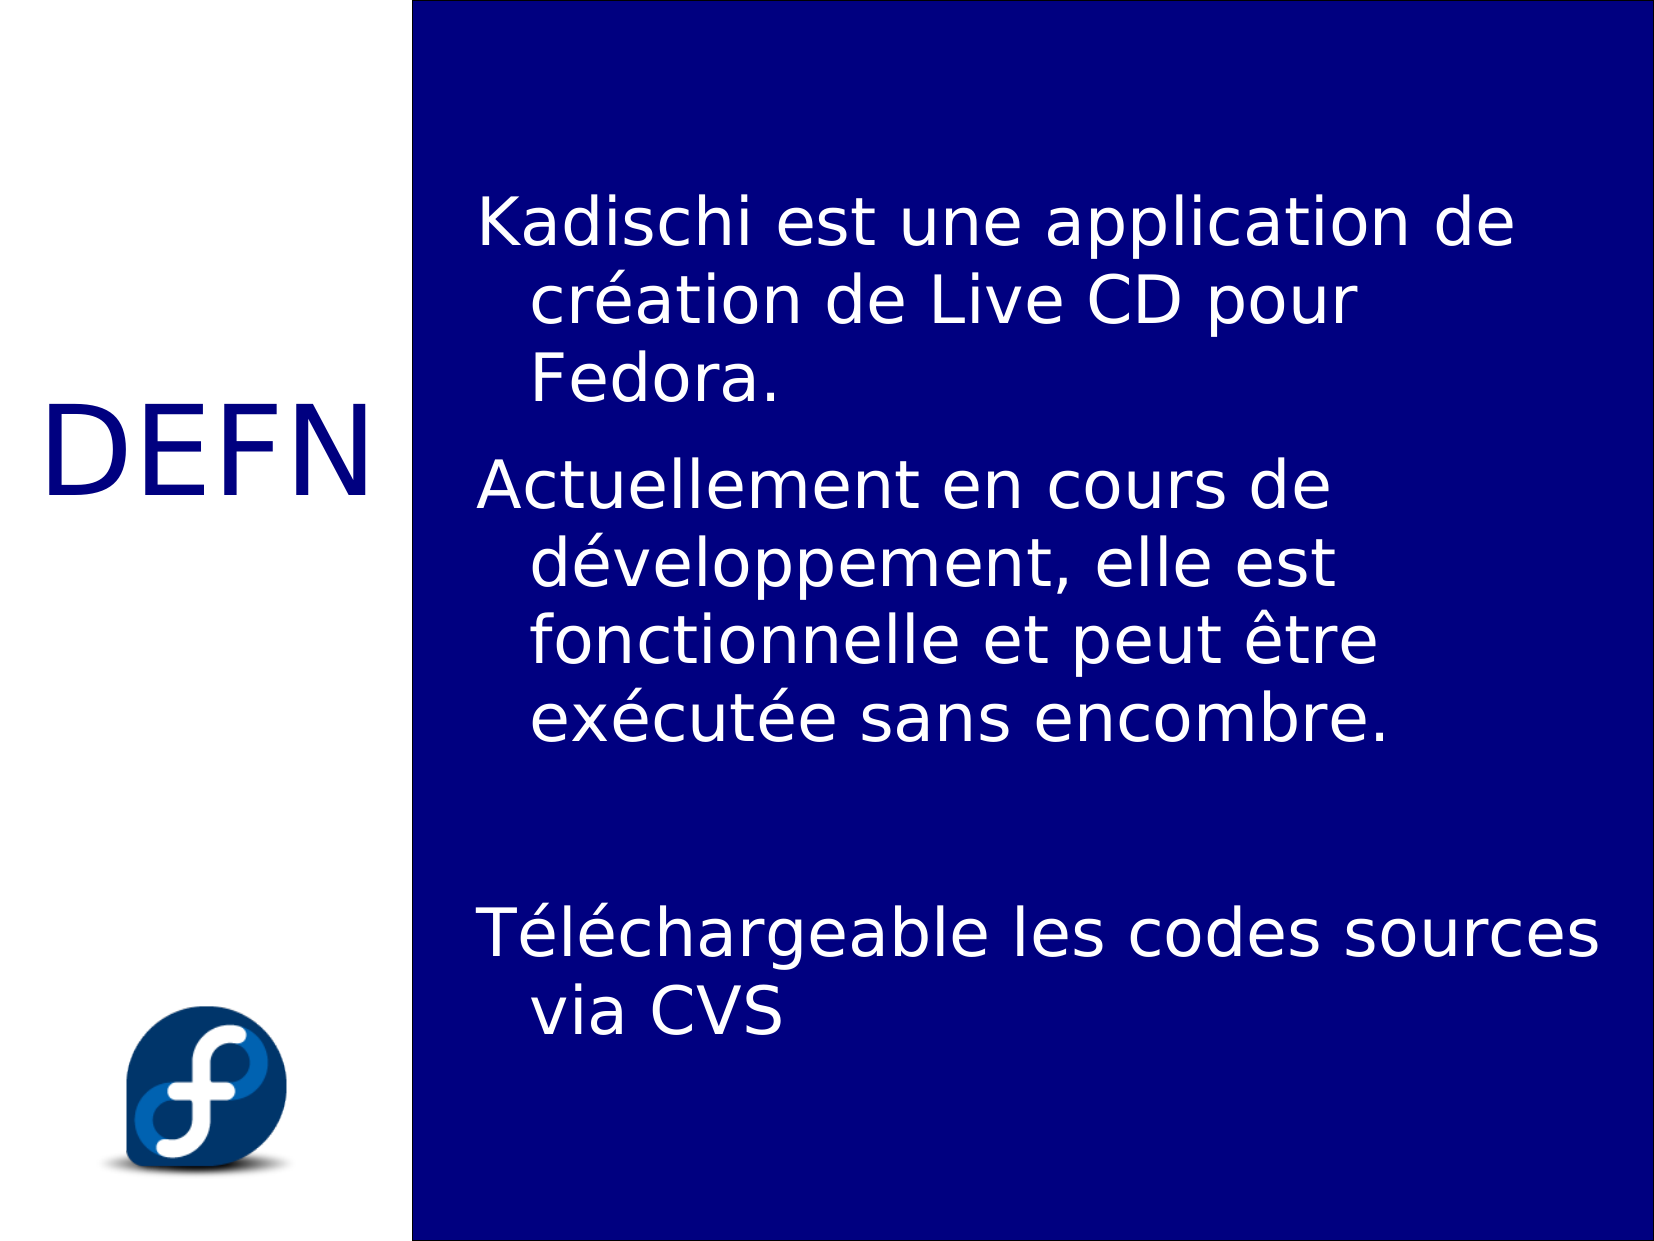

# Kadischi est une application de création de Live CD pour Fedora.
Actuellement en cours de développement, elle est fonctionnelle et peut être exécutée sans encombre.
Téléchargeable les codes sources via CVS
DEFN